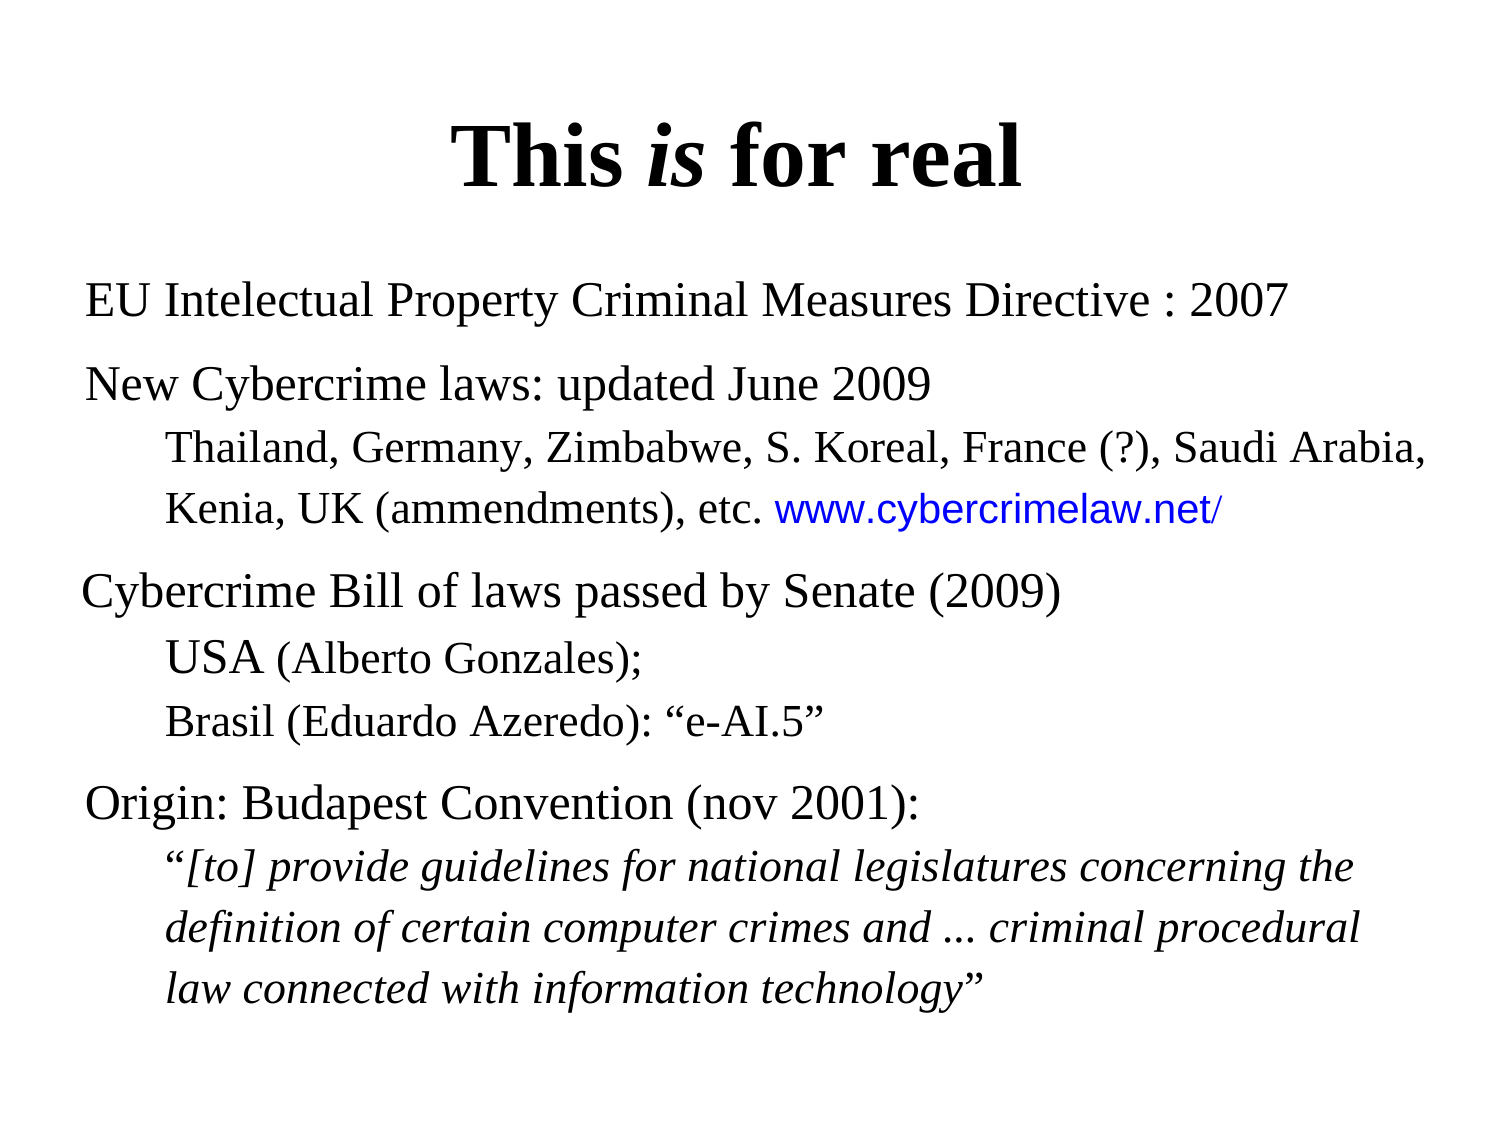

# This is for real
EU Intelectual Property Criminal Measures Directive : 2007
New Cybercrime laws: updated June 2009
Thailand, Germany, Zimbabwe, S. Koreal, France (?), Saudi Arabia, Kenia, UK (ammendments), etc. www.cybercrimelaw.net/
Cybercrime Bill of laws passed by Senate (2009)
USA (Alberto Gonzales);
Brasil (Eduardo Azeredo): “e-AI.5”
Origin: Budapest Convention (nov 2001):
“[to] provide guidelines for national legislatures concerning the definition of certain computer crimes and ... criminal procedural law connected with information technology”